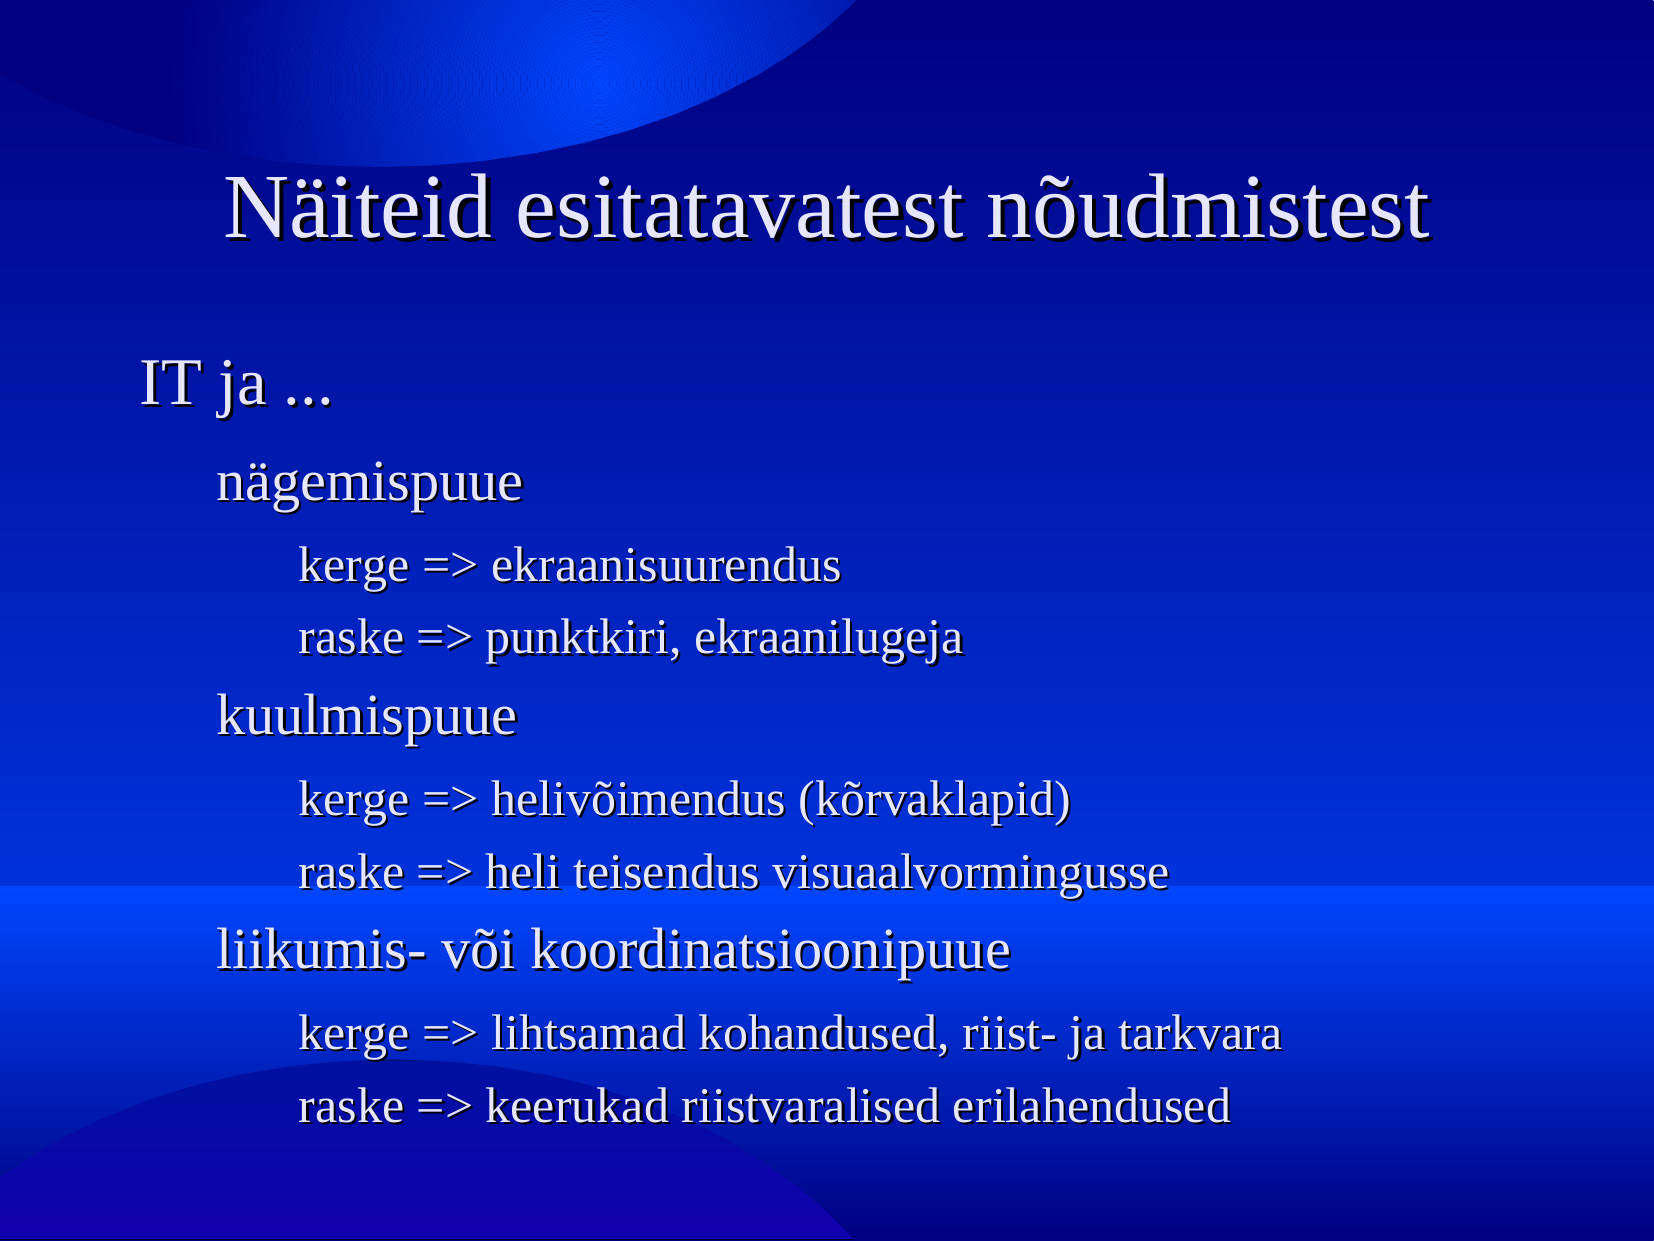

# Näiteid esitatavatest nõudmistest
IT ja ...
nägemispuue
kerge => ekraanisuurendus
raske => punktkiri, ekraanilugeja
kuulmispuue
kerge => helivõimendus (kõrvaklapid)
raske => heli teisendus visuaalvormingusse
liikumis- või koordinatsioonipuue
kerge => lihtsamad kohandused, riist- ja tarkvara
raske => keerukad riistvaralised erilahendused